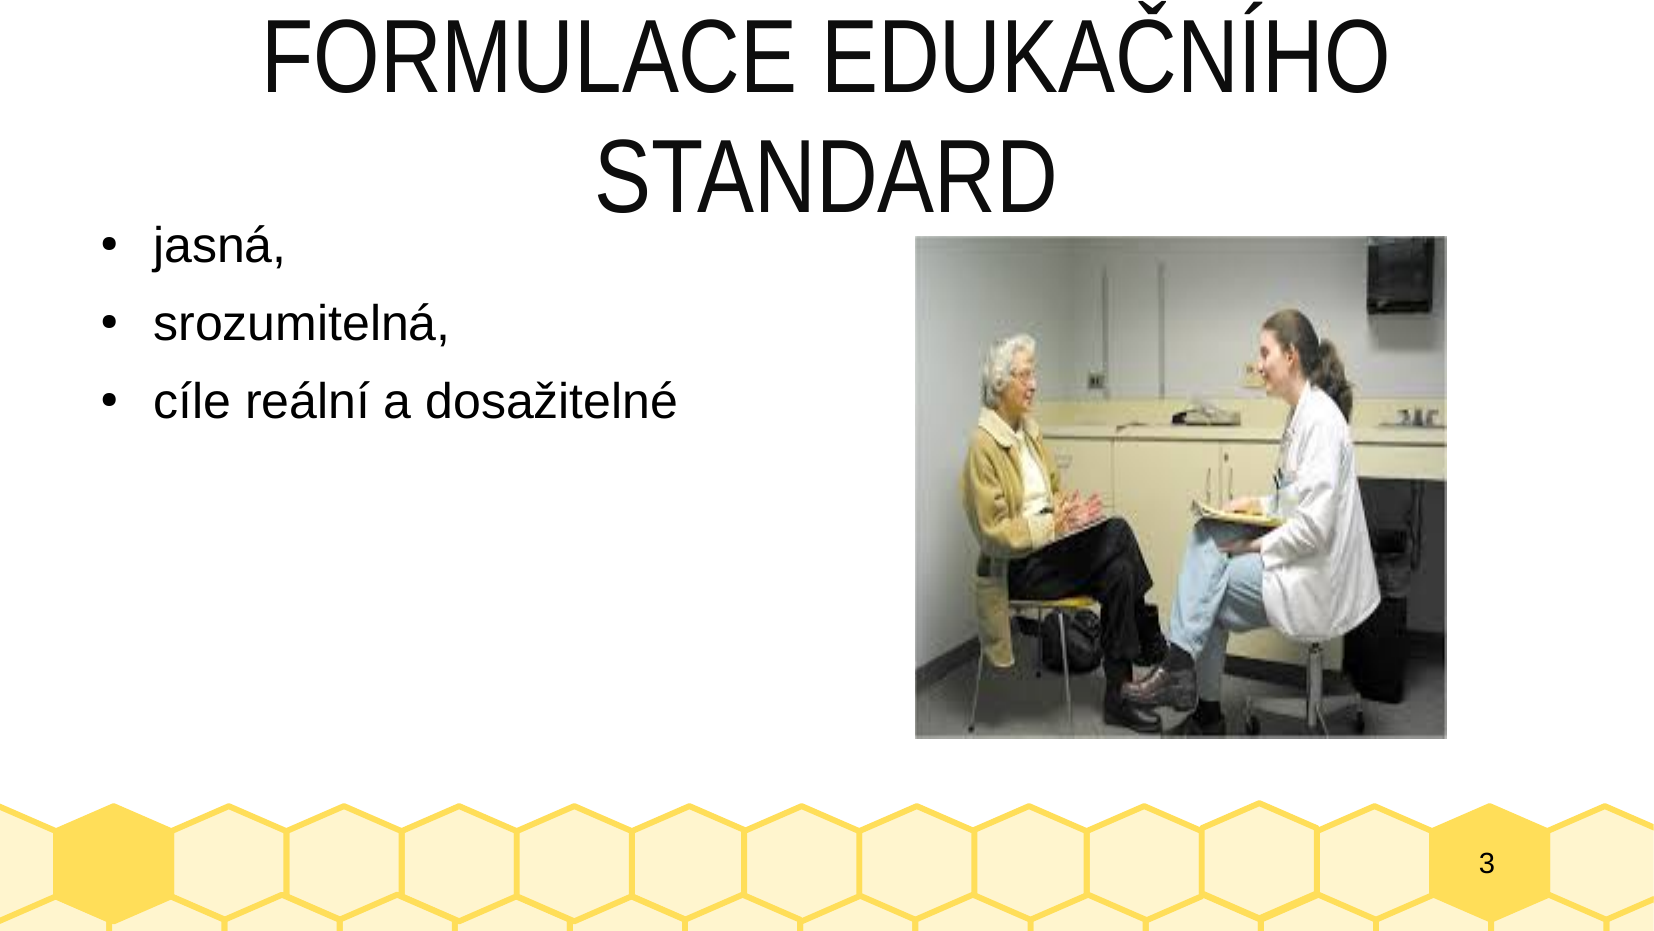

# FORMULACE EDUKAČNÍHO STANDARD
jasná,
srozumitelná,
cíle reální a dosažitelné